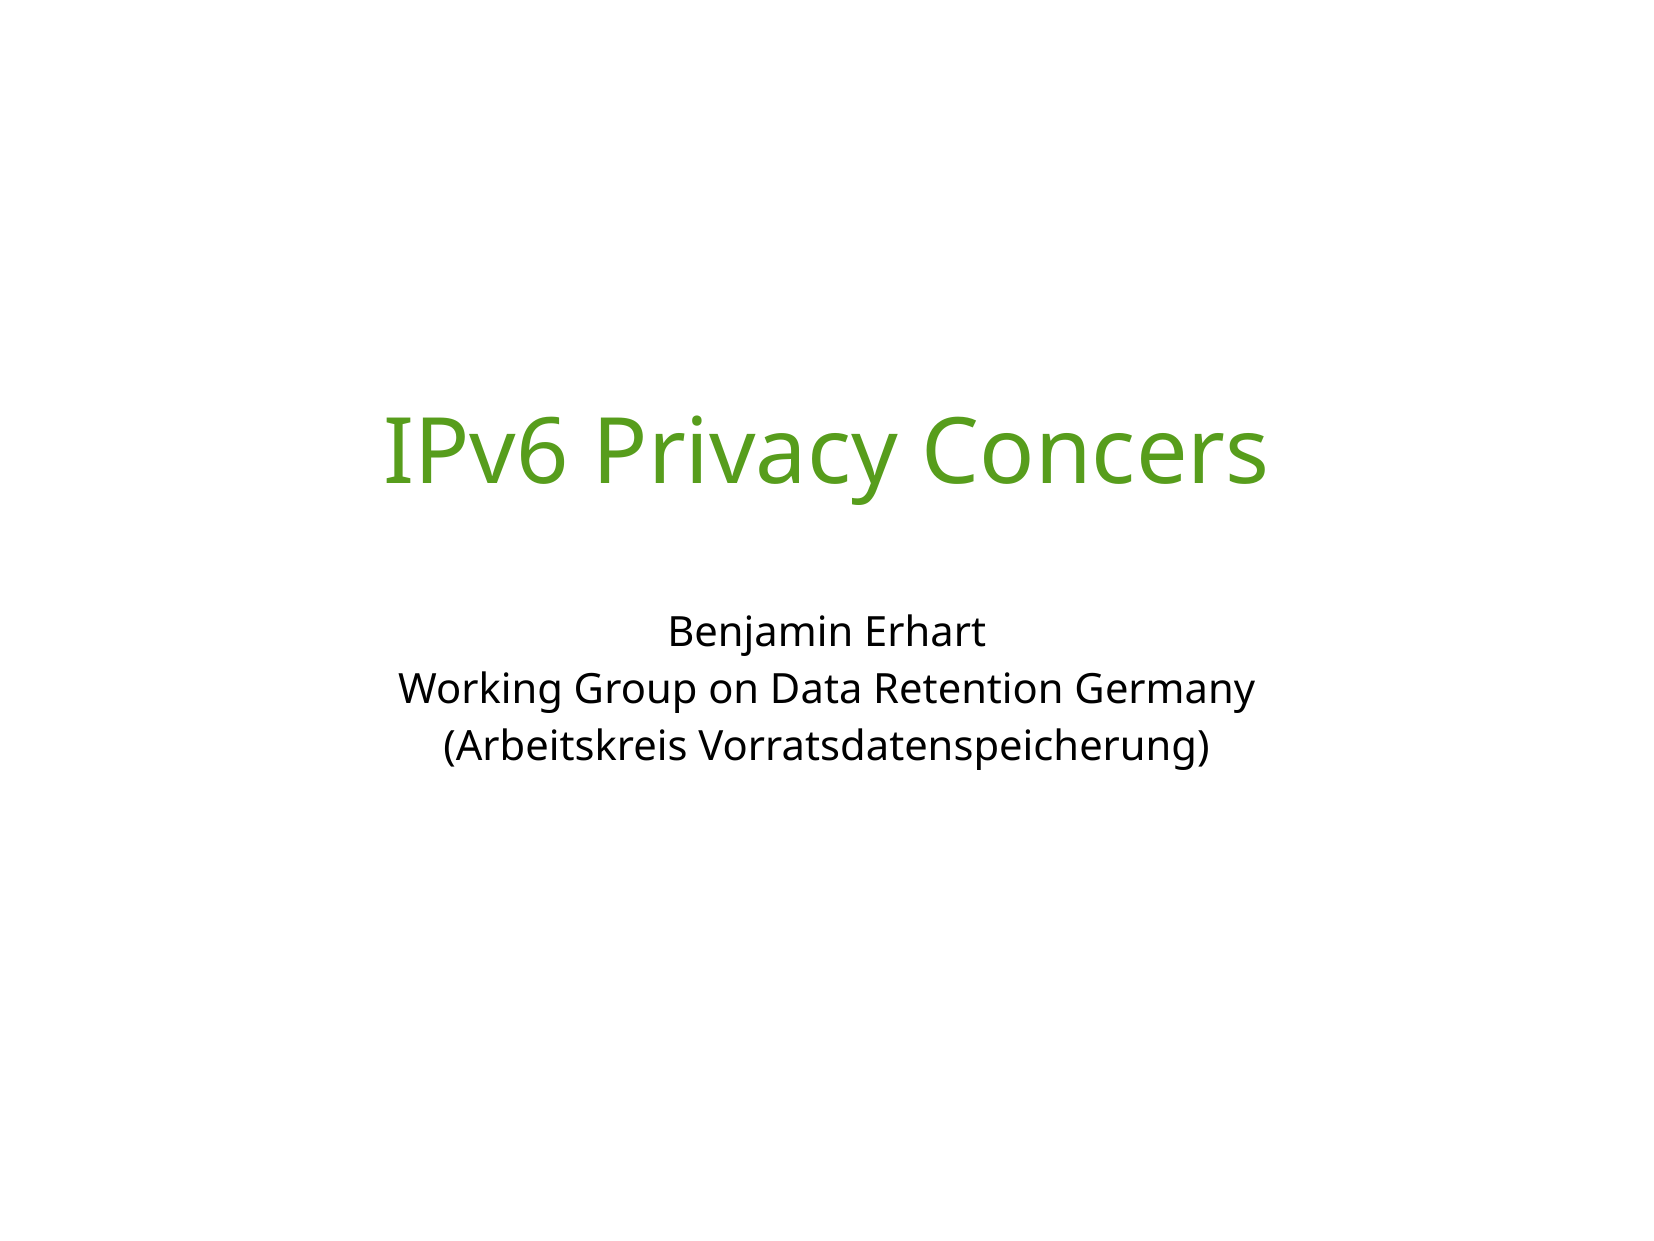

# IPv6 Privacy Concers
Benjamin Erhart
Working Group on Data Retention Germany
(Arbeitskreis Vorratsdatenspeicherung)